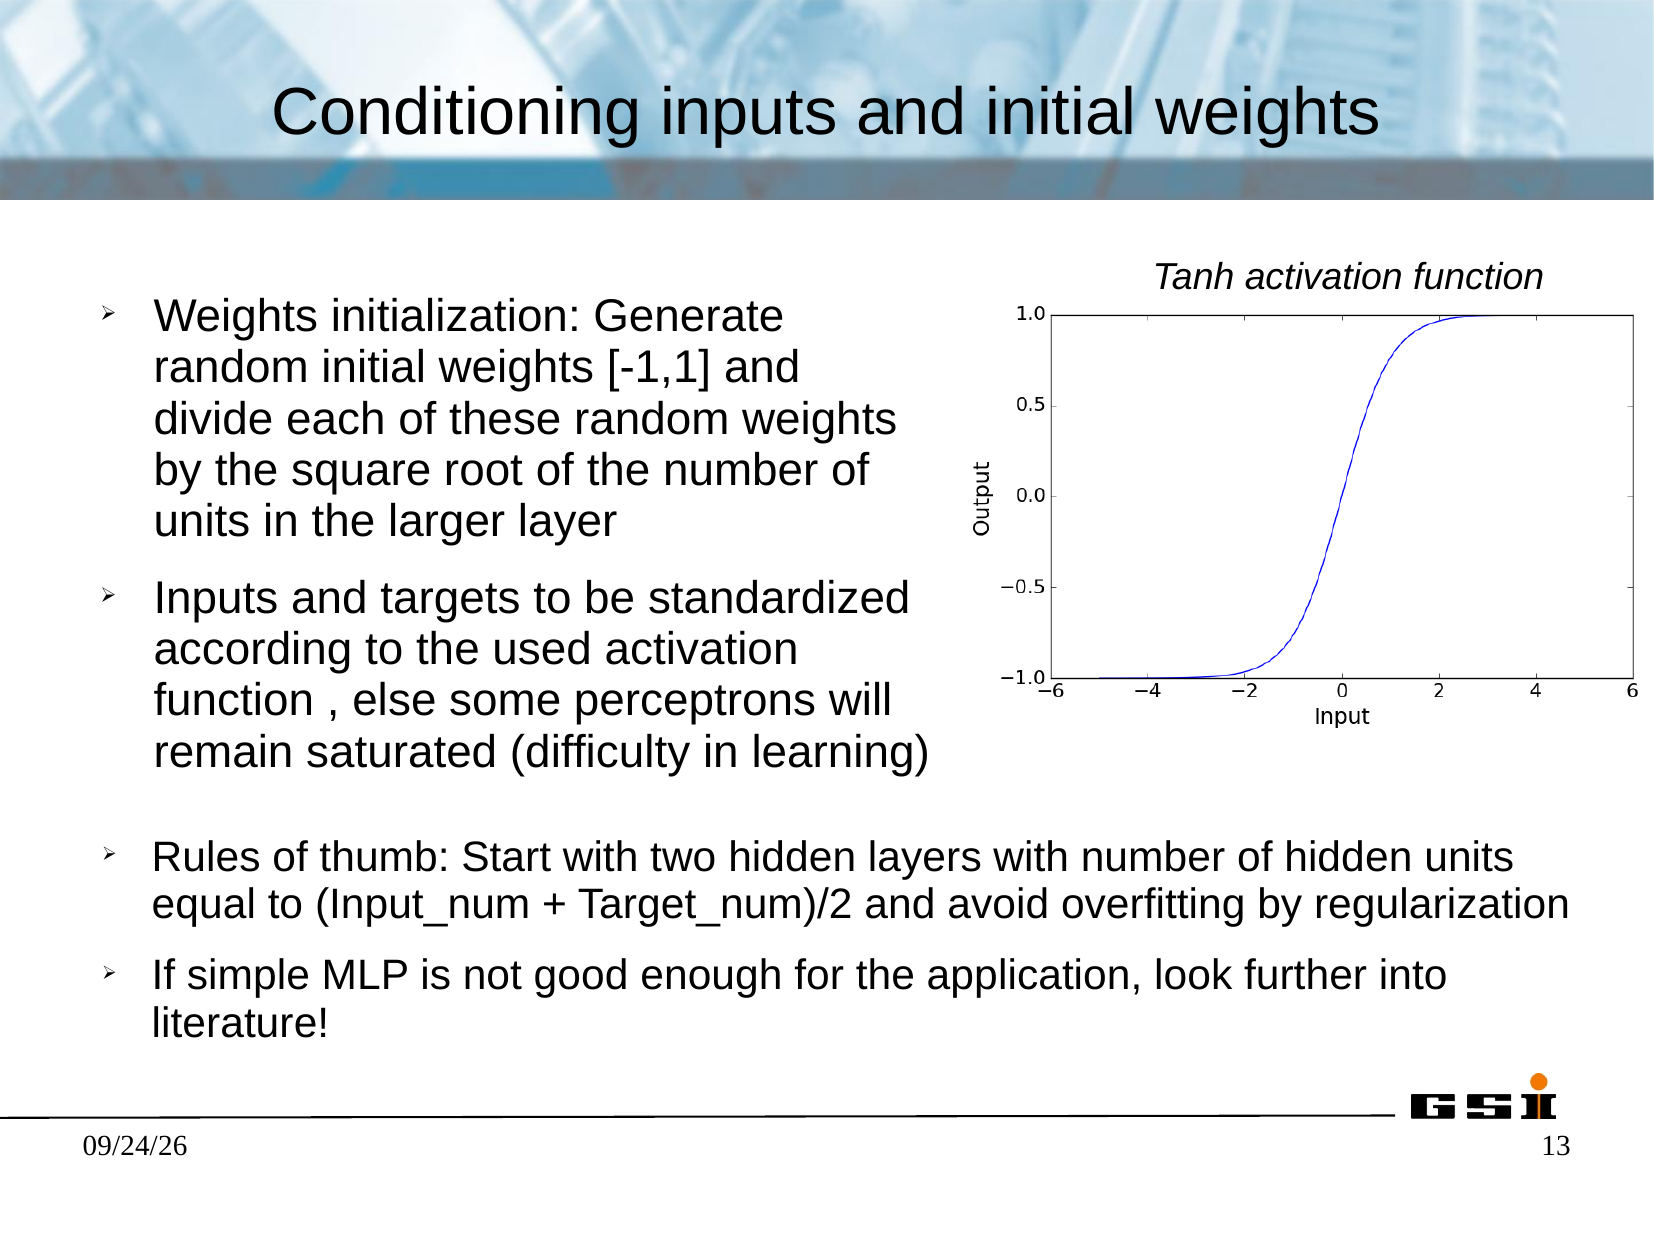

# Conditioning inputs and initial weights
Tanh activation function
Weights initialization: Generate random initial weights [-1,1] and divide each of these random weights by the square root of the number of units in the larger layer
Inputs and targets to be standardized according to the used activation function , else some perceptrons will remain saturated (difficulty in learning)
Rules of thumb: Start with two hidden layers with number of hidden units equal to (Input_num + Target_num)/2 and avoid overfitting by regularization
If simple MLP is not good enough for the application, look further into literature!
13